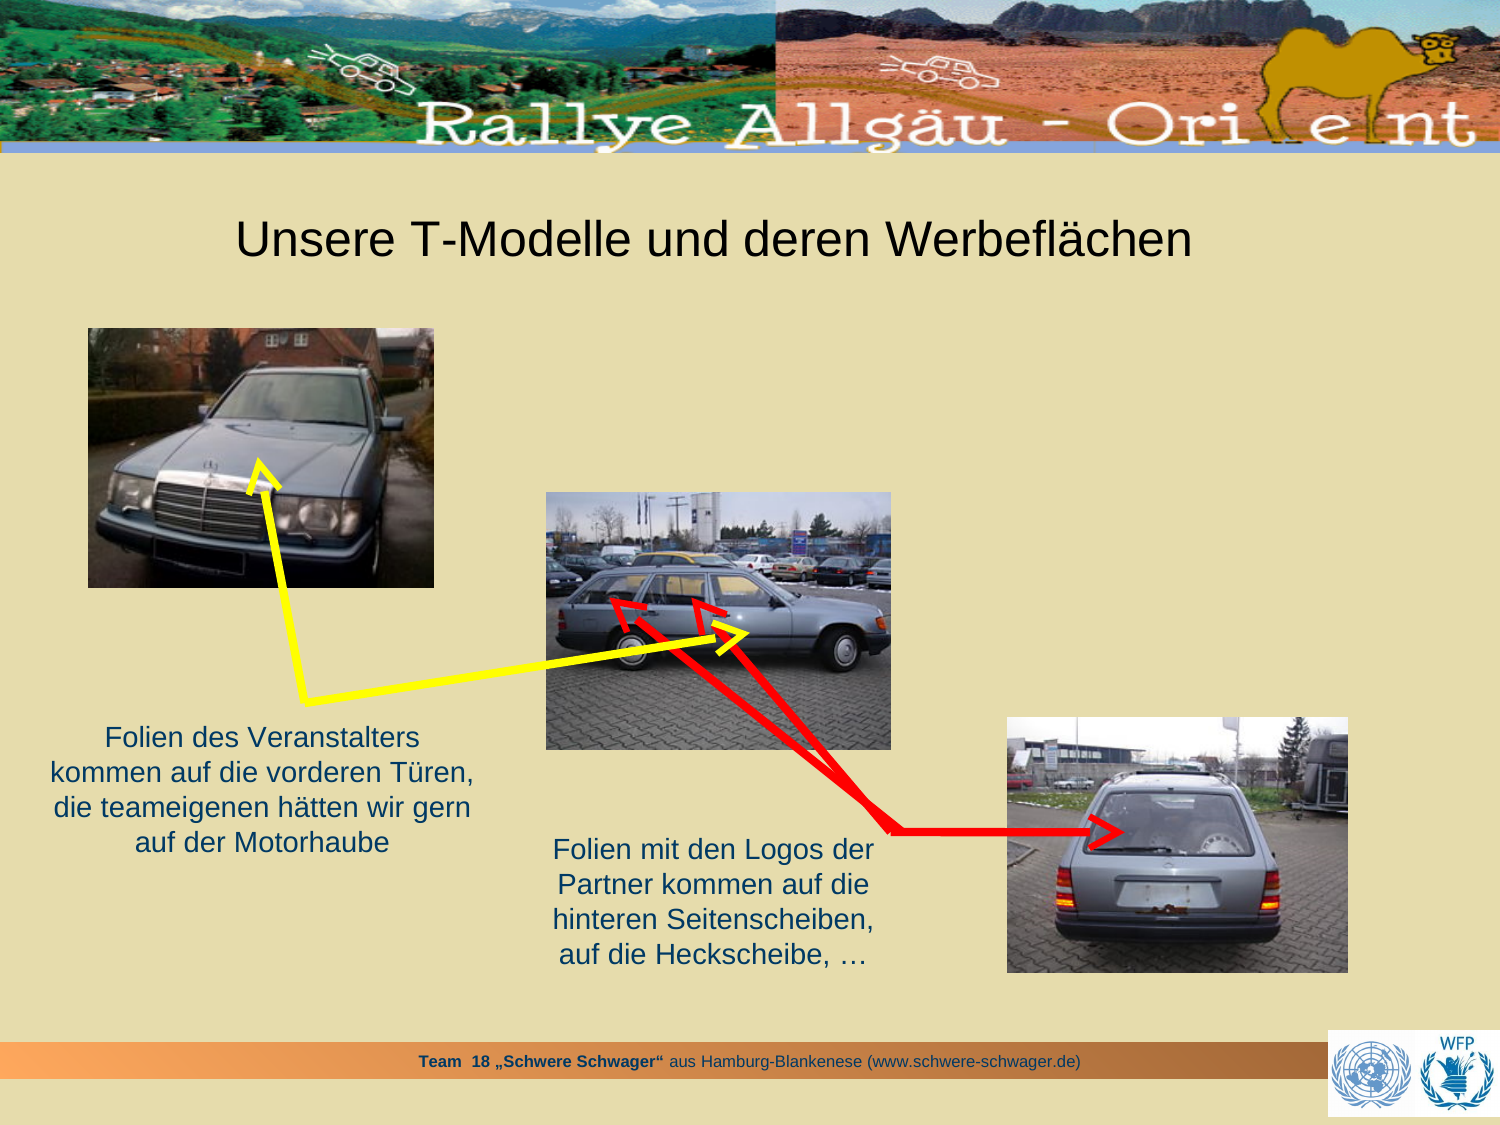

Unsere T-Modelle und deren Werbeflächen
Folien des Veranstalters kommen auf die vorderen Türen, die teameigenen hätten wir gern auf der Motorhaube
Folien mit den Logos der Partner kommen auf die hinteren Seitenscheiben, auf die Heckscheibe, …